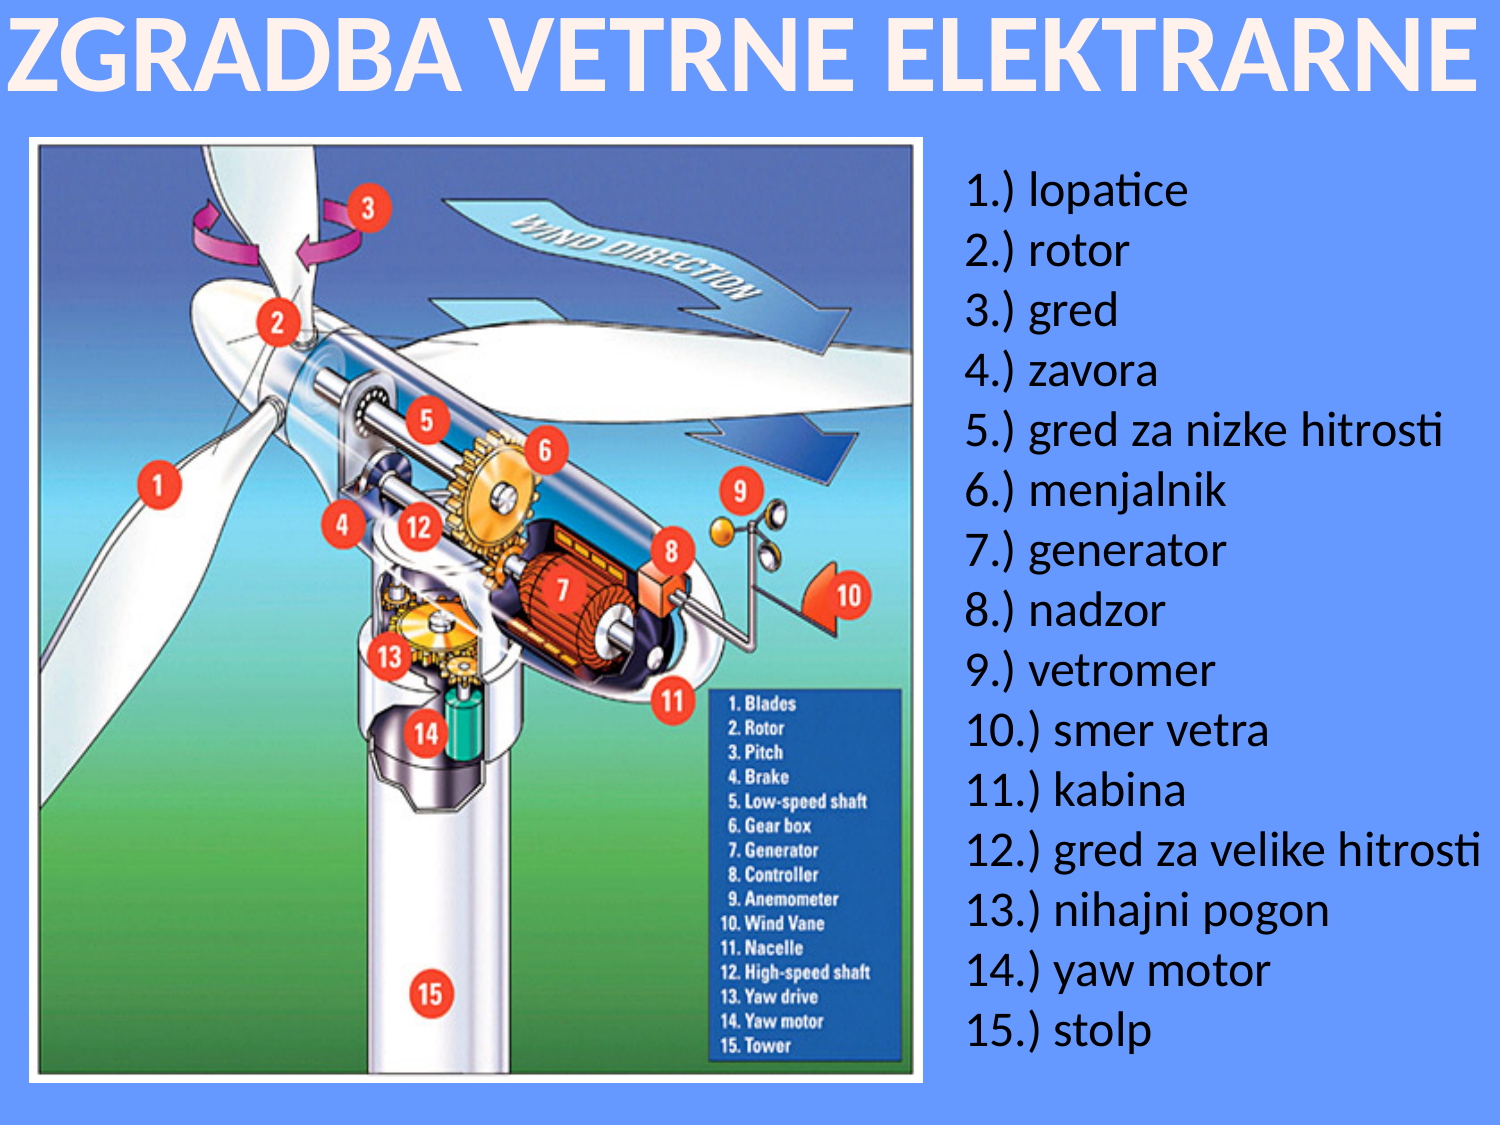

ZGRADBA VETRNE ELEKTRARNE
1.) lopatice
2.) rotor
3.) gred
4.) zavora
5.) gred za nizke hitrosti
6.) menjalnik
7.) generator
8.) nadzor
9.) vetromer
10.) smer vetra
11.) kabina
12.) gred za velike hitrosti
13.) nihajni pogon
14.) yaw motor
15.) stolp